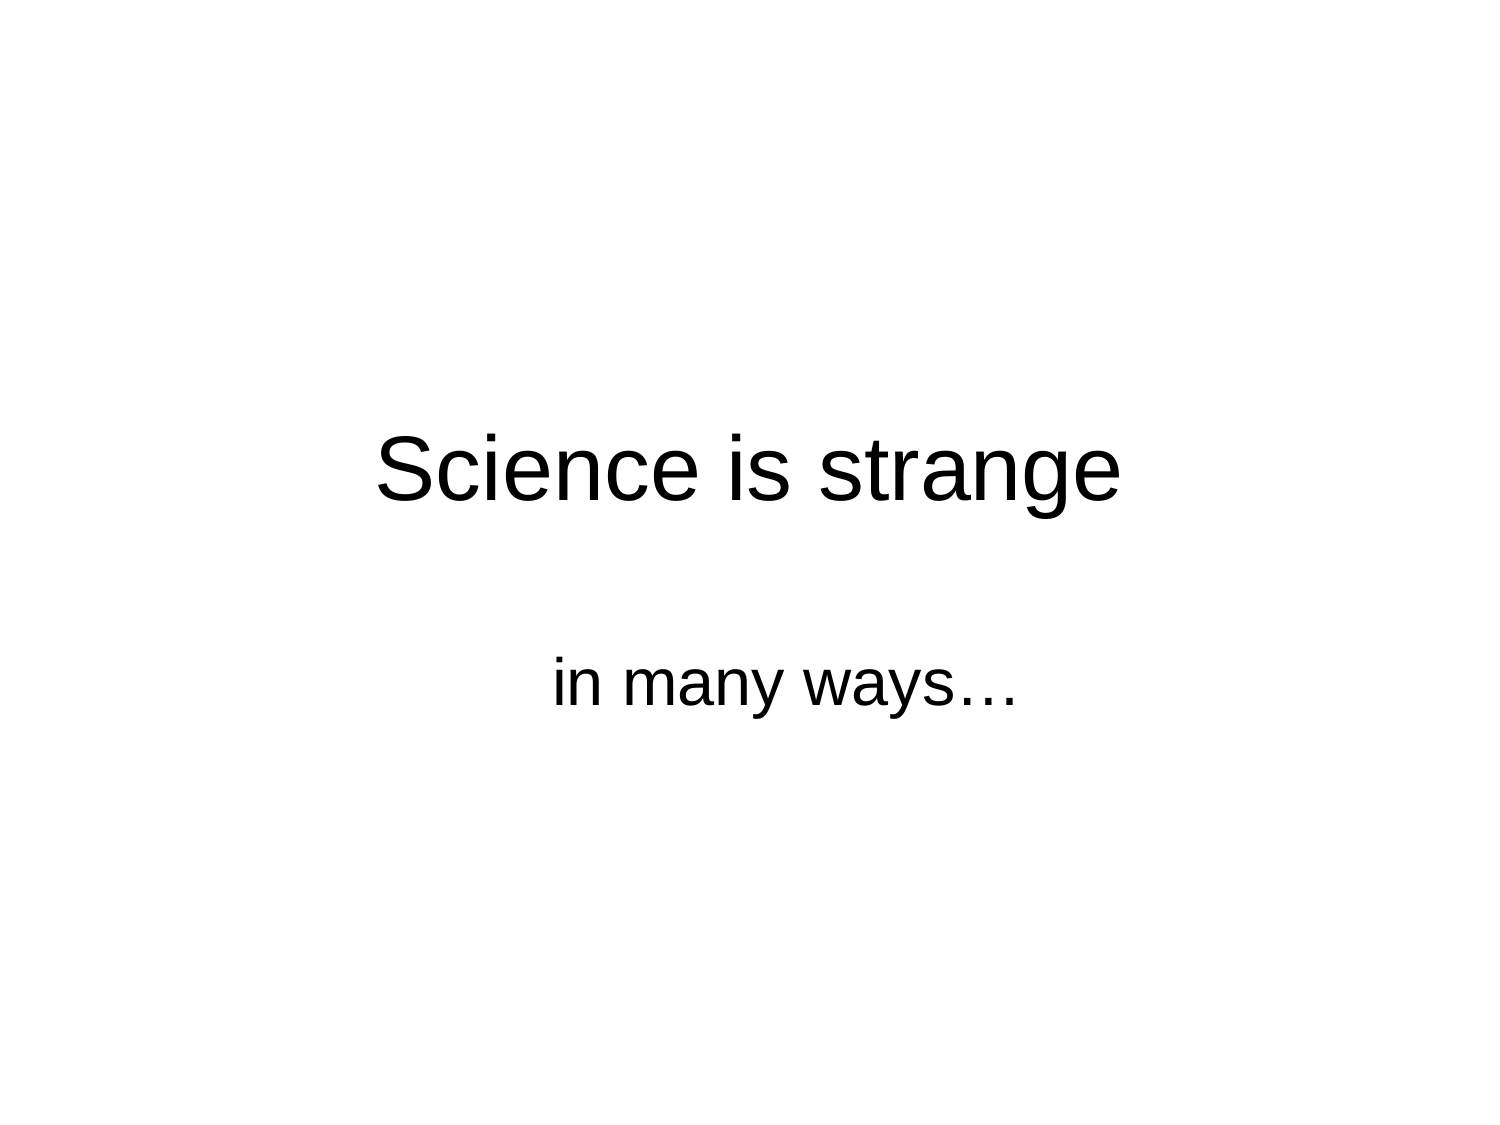

# Science is strange
in many ways…